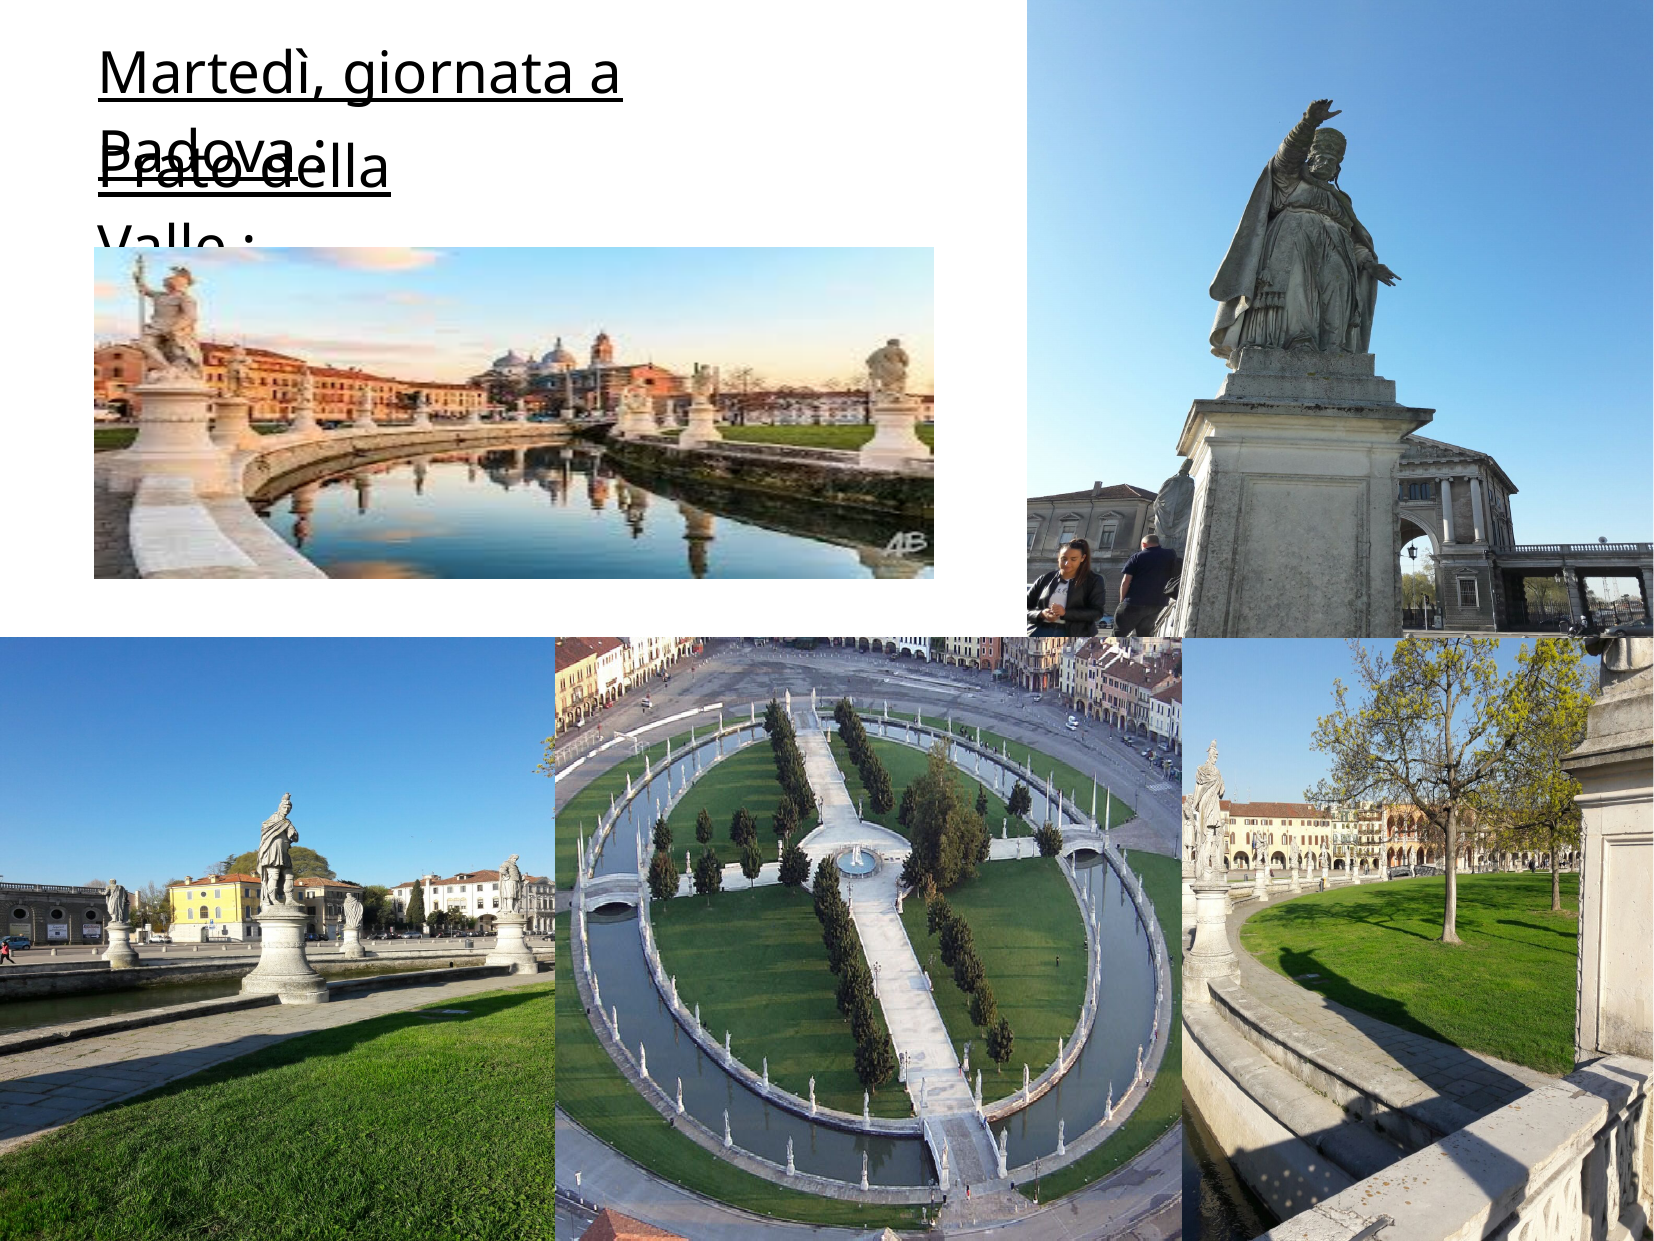

Martedì, giornata a Padova :
Prato della Valle :